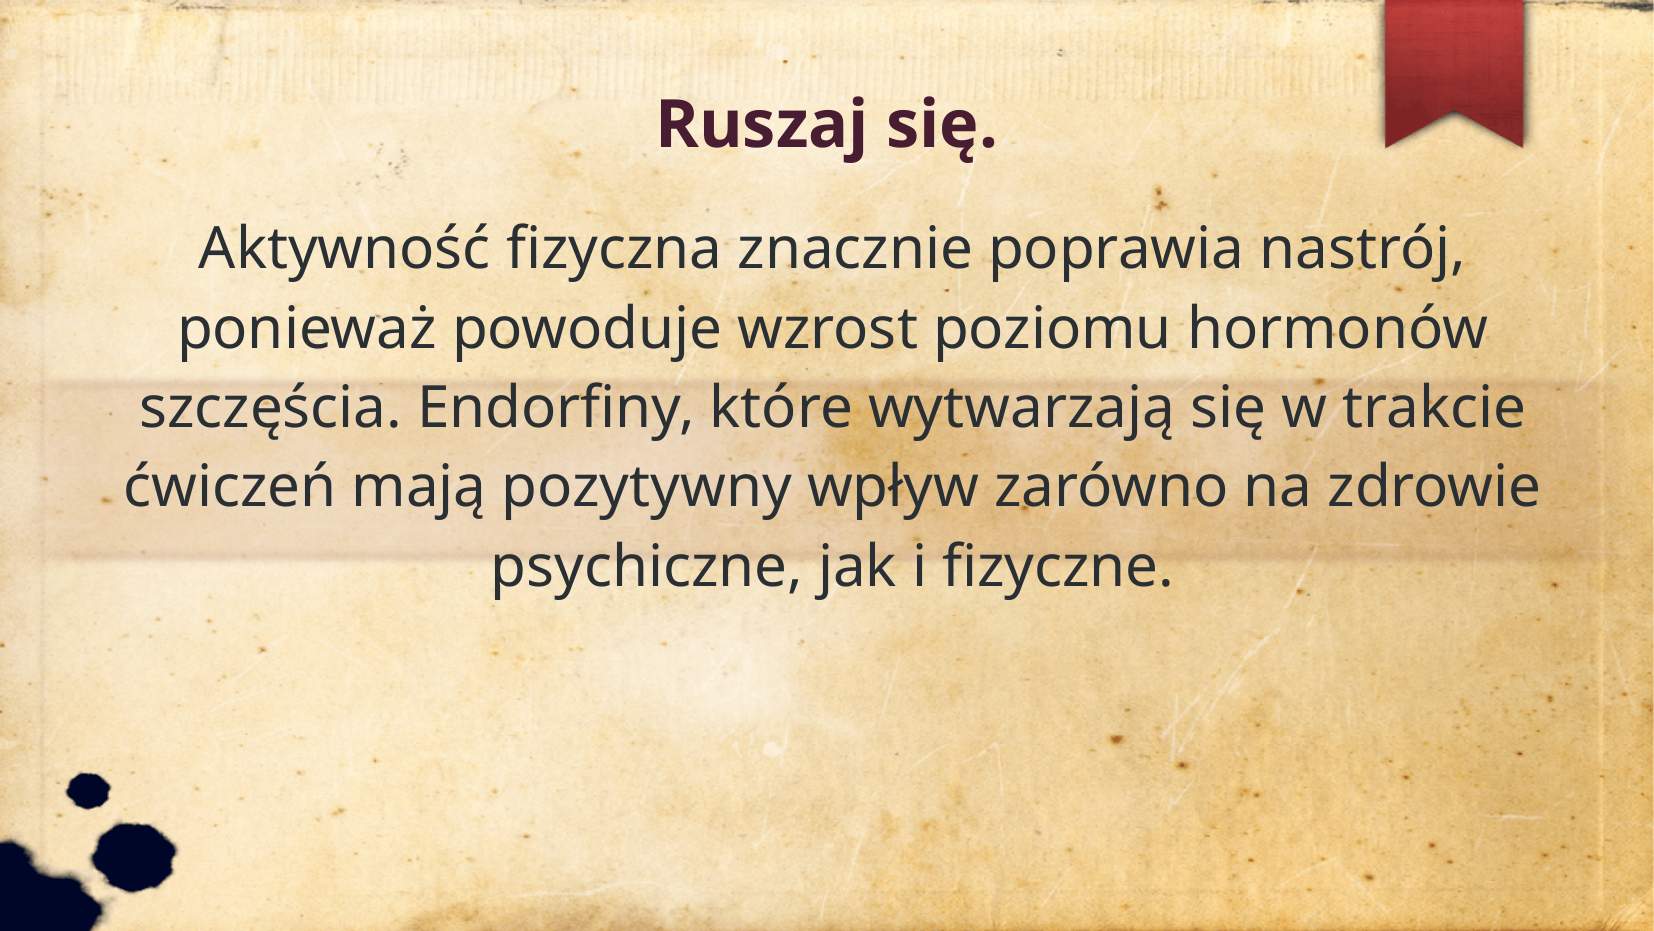

# Ruszaj się.
Aktywność fizyczna znacznie poprawia nastrój, ponieważ powoduje wzrost poziomu hormonów szczęścia. Endorfiny, które wytwarzają się w trakcie ćwiczeń mają pozytywny wpływ zarówno na zdrowie psychiczne, jak i fizyczne.